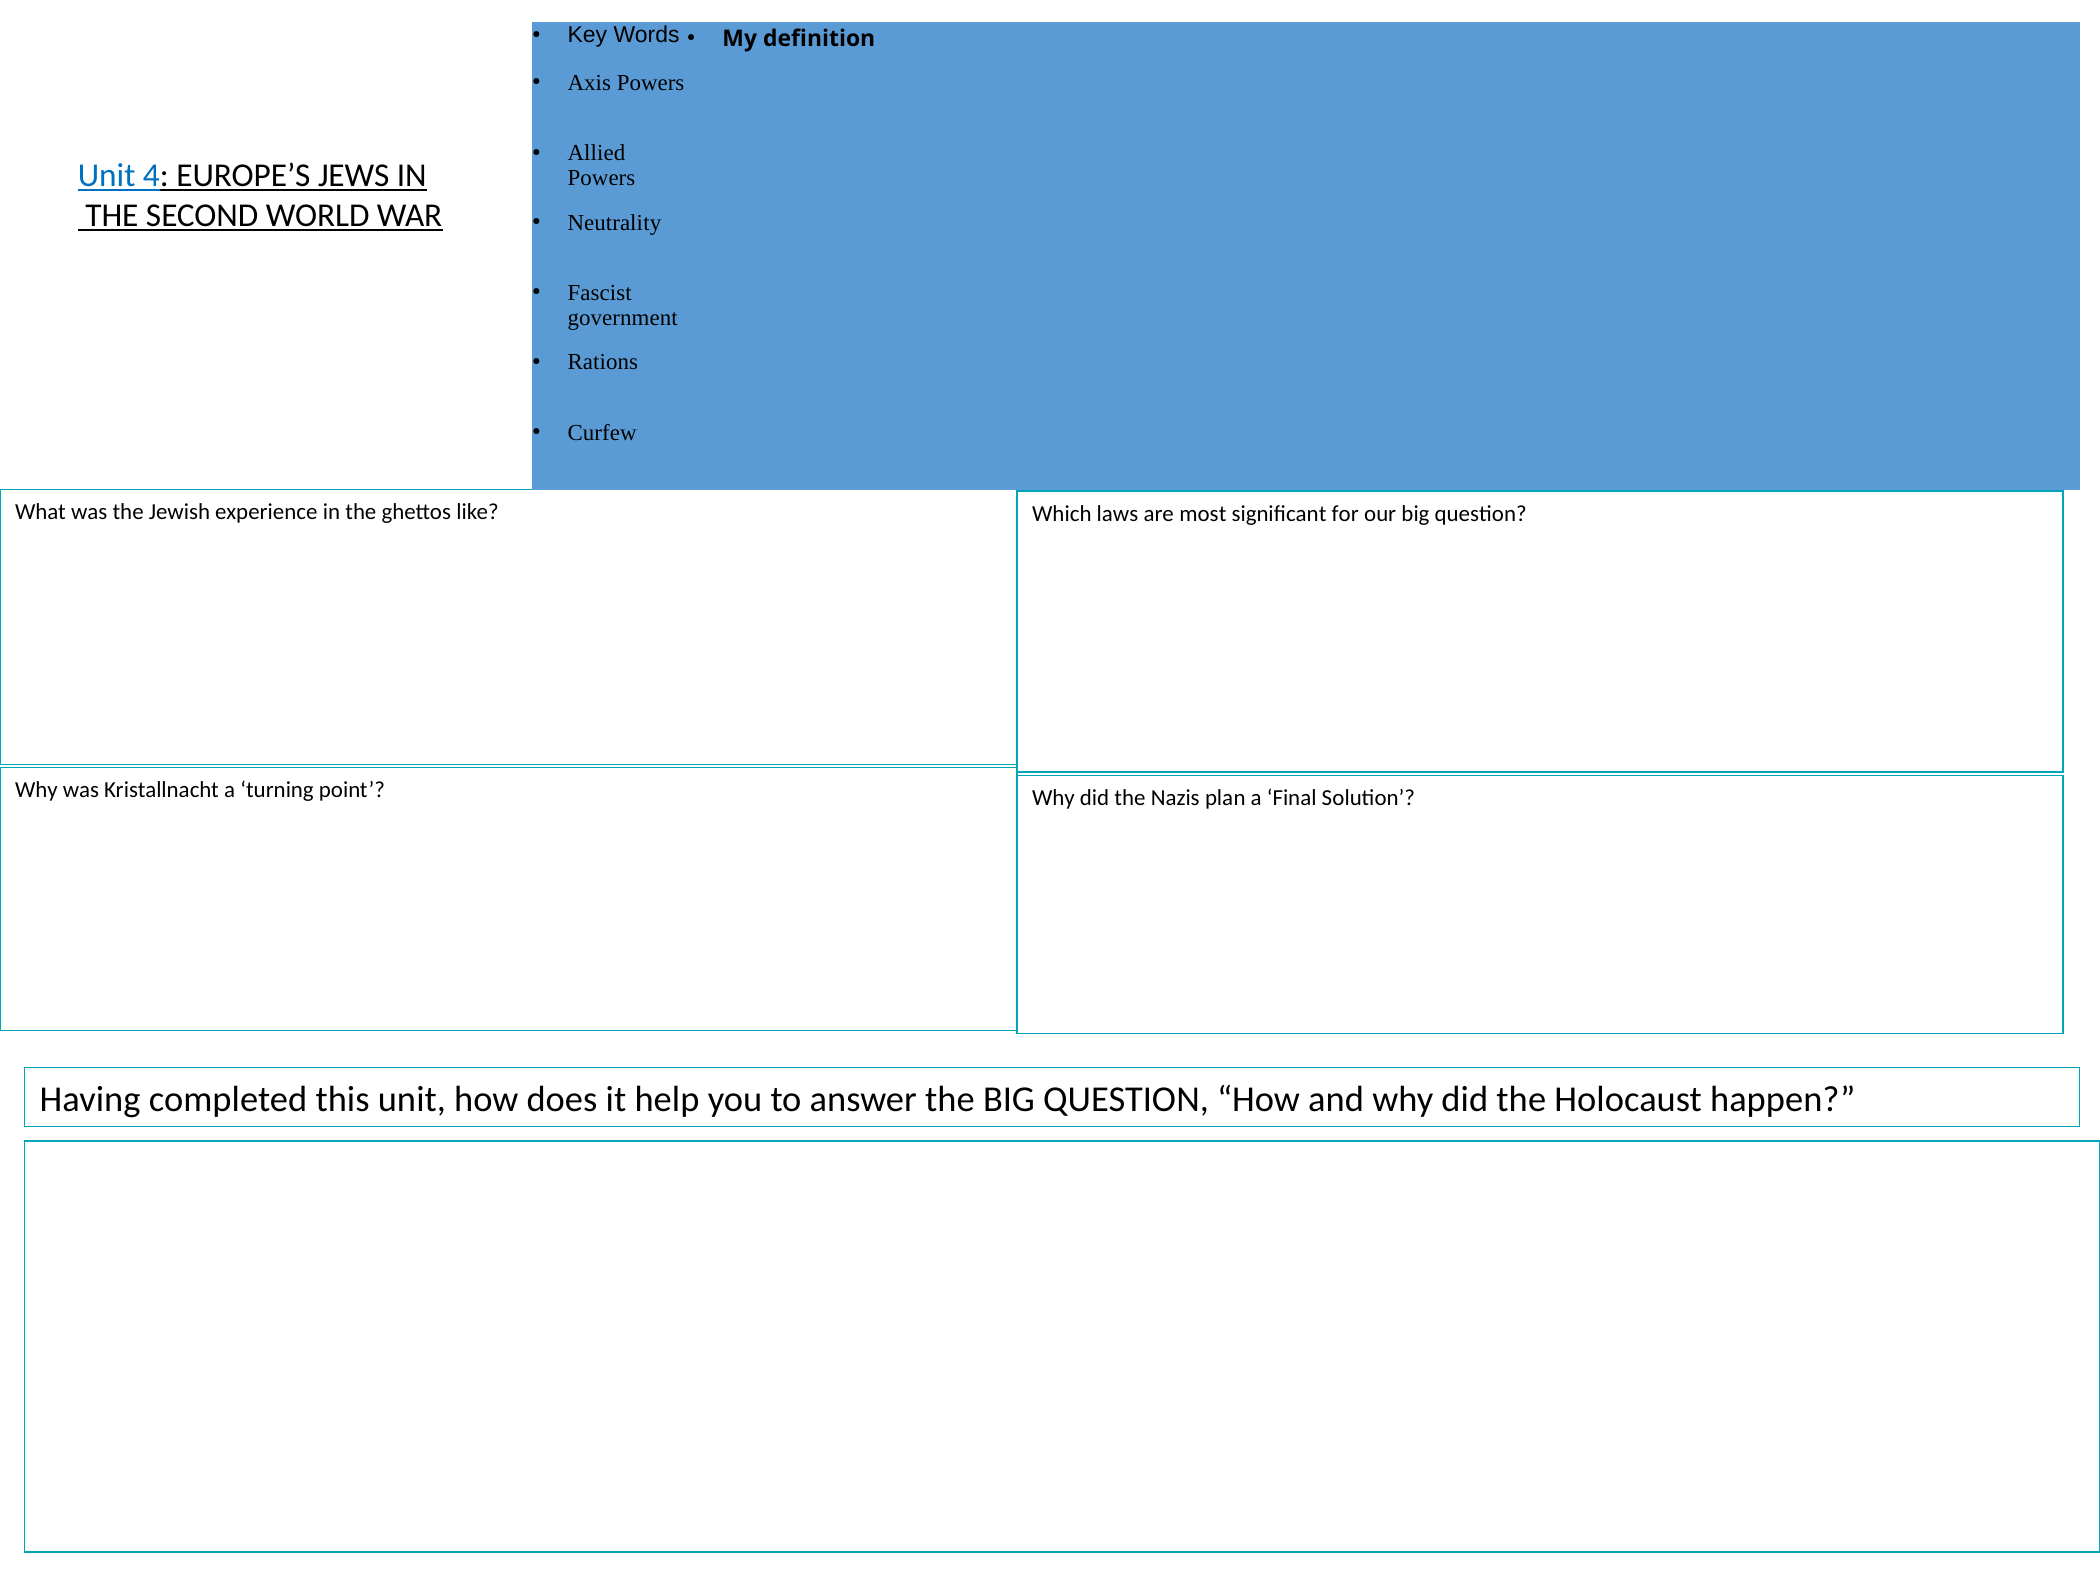

| Key Words | My definition |
| --- | --- |
| Axis Powers | |
| Allied Powers | |
| Neutrality | |
| Fascist government | |
| Rations | |
| Curfew | |
Unit 4: EUROPE’S JEWS IN
 THE SECOND WORLD WAR
What was the Jewish experience in the ghettos like?
Which laws are most significant for our big question?
Why was Kristallnacht a ‘turning point’?
Why did the Nazis plan a ‘Final Solution’?
Having completed this unit, how does it help you to answer the BIG QUESTION, “How and why did the Holocaust happen?”